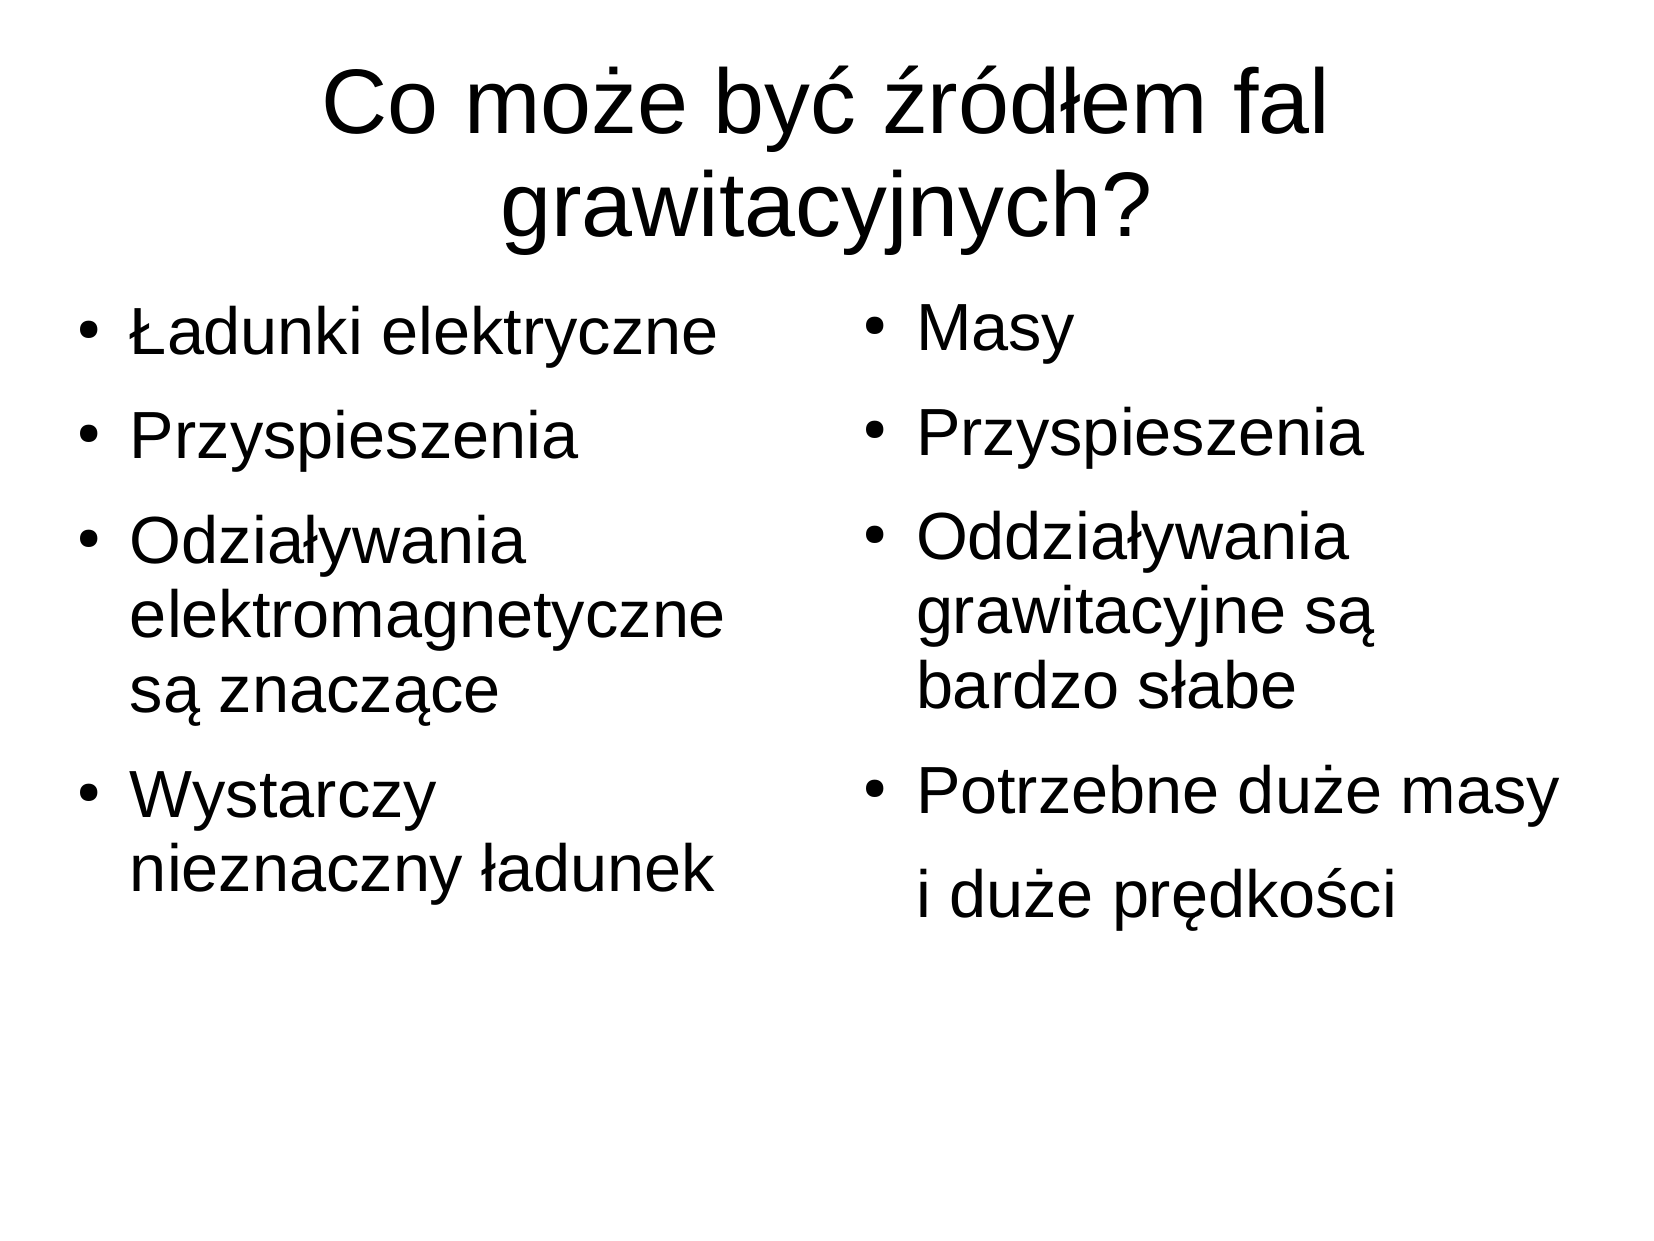

# Co może być źródłem fal grawitacyjnych?
Masy
Przyspieszenia
Oddziaływania grawitacyjne są bardzo słabe
Potrzebne duże masy
i duże prędkości
Ładunki elektryczne
Przyspieszenia
Odziaływania elektromagnetyczne są znaczące
Wystarczy nieznaczny ładunek